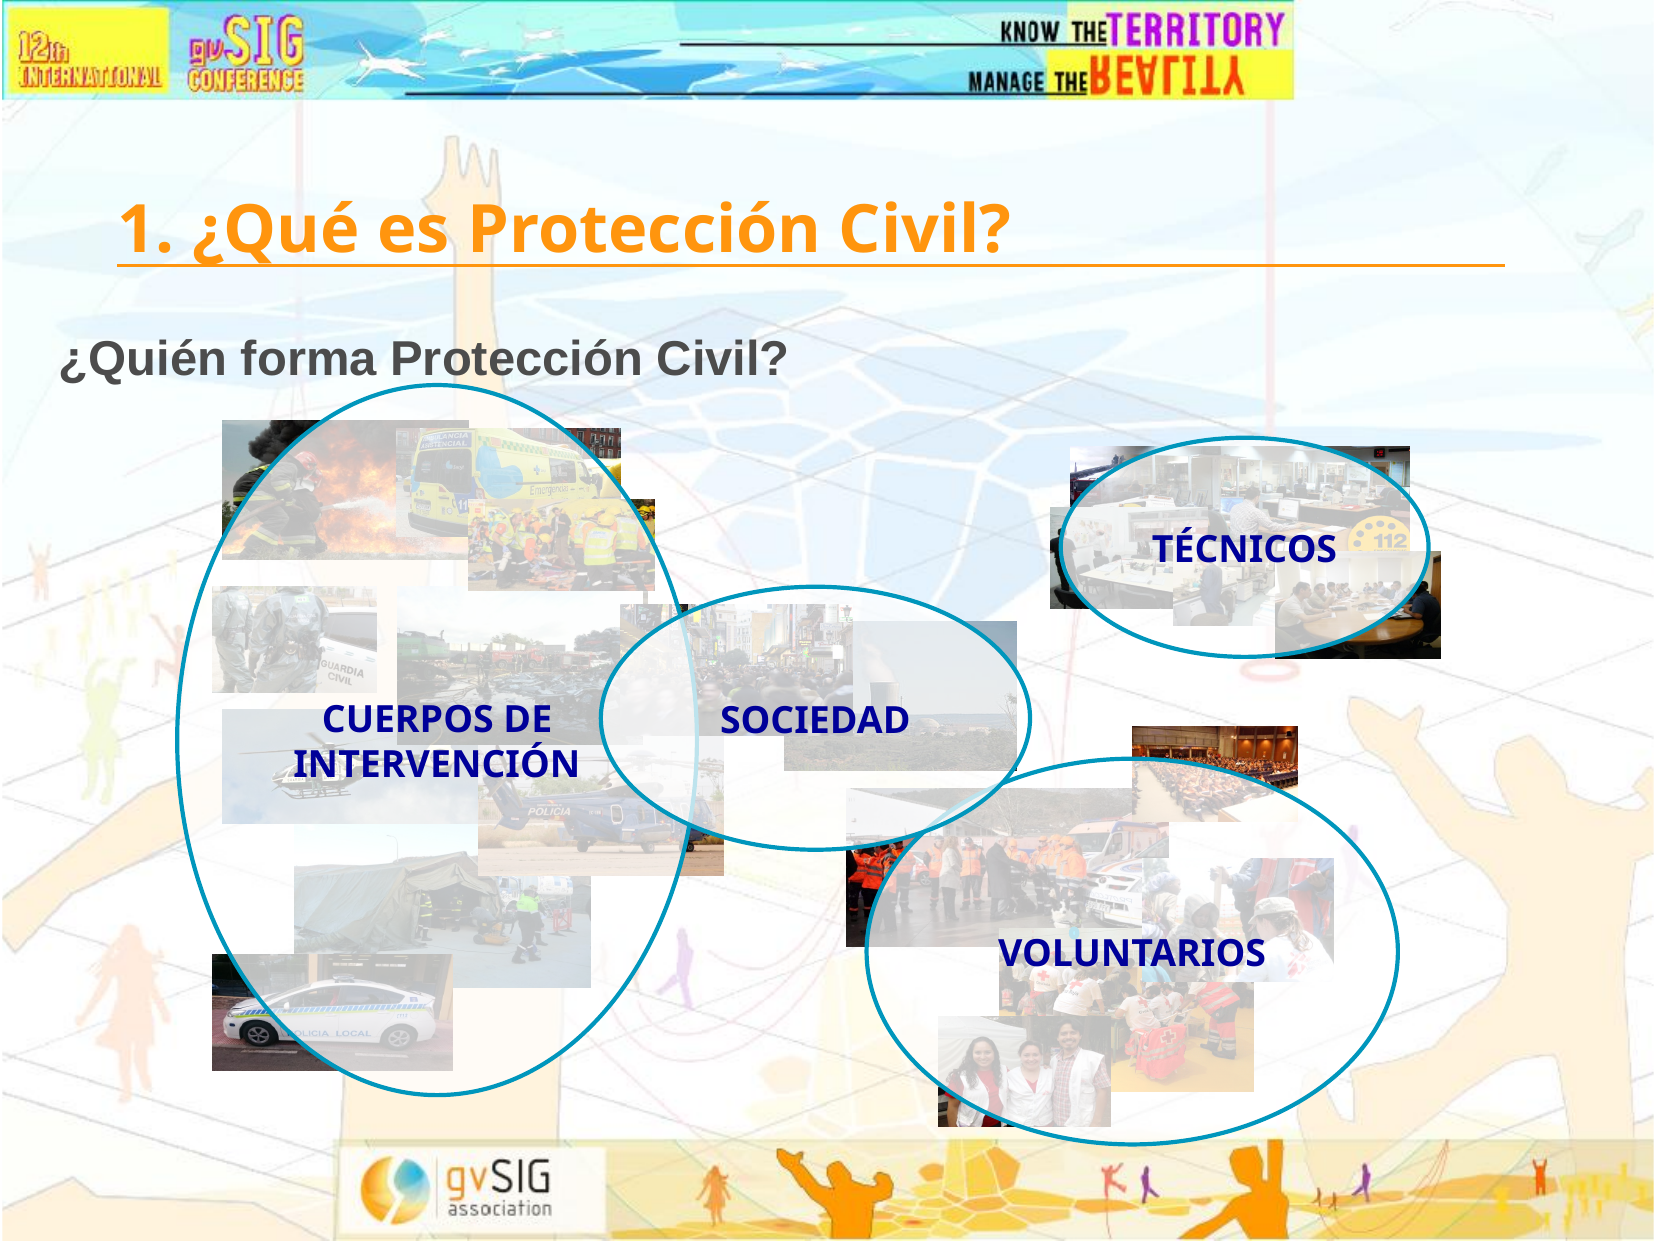

# 1. ¿Qué es Protección Civil?
¿Quién forma Protección Civil?
CUERPOS DE INTERVENCIÓN
TÉCNICOS
SOCIEDAD
VOLUNTARIOS